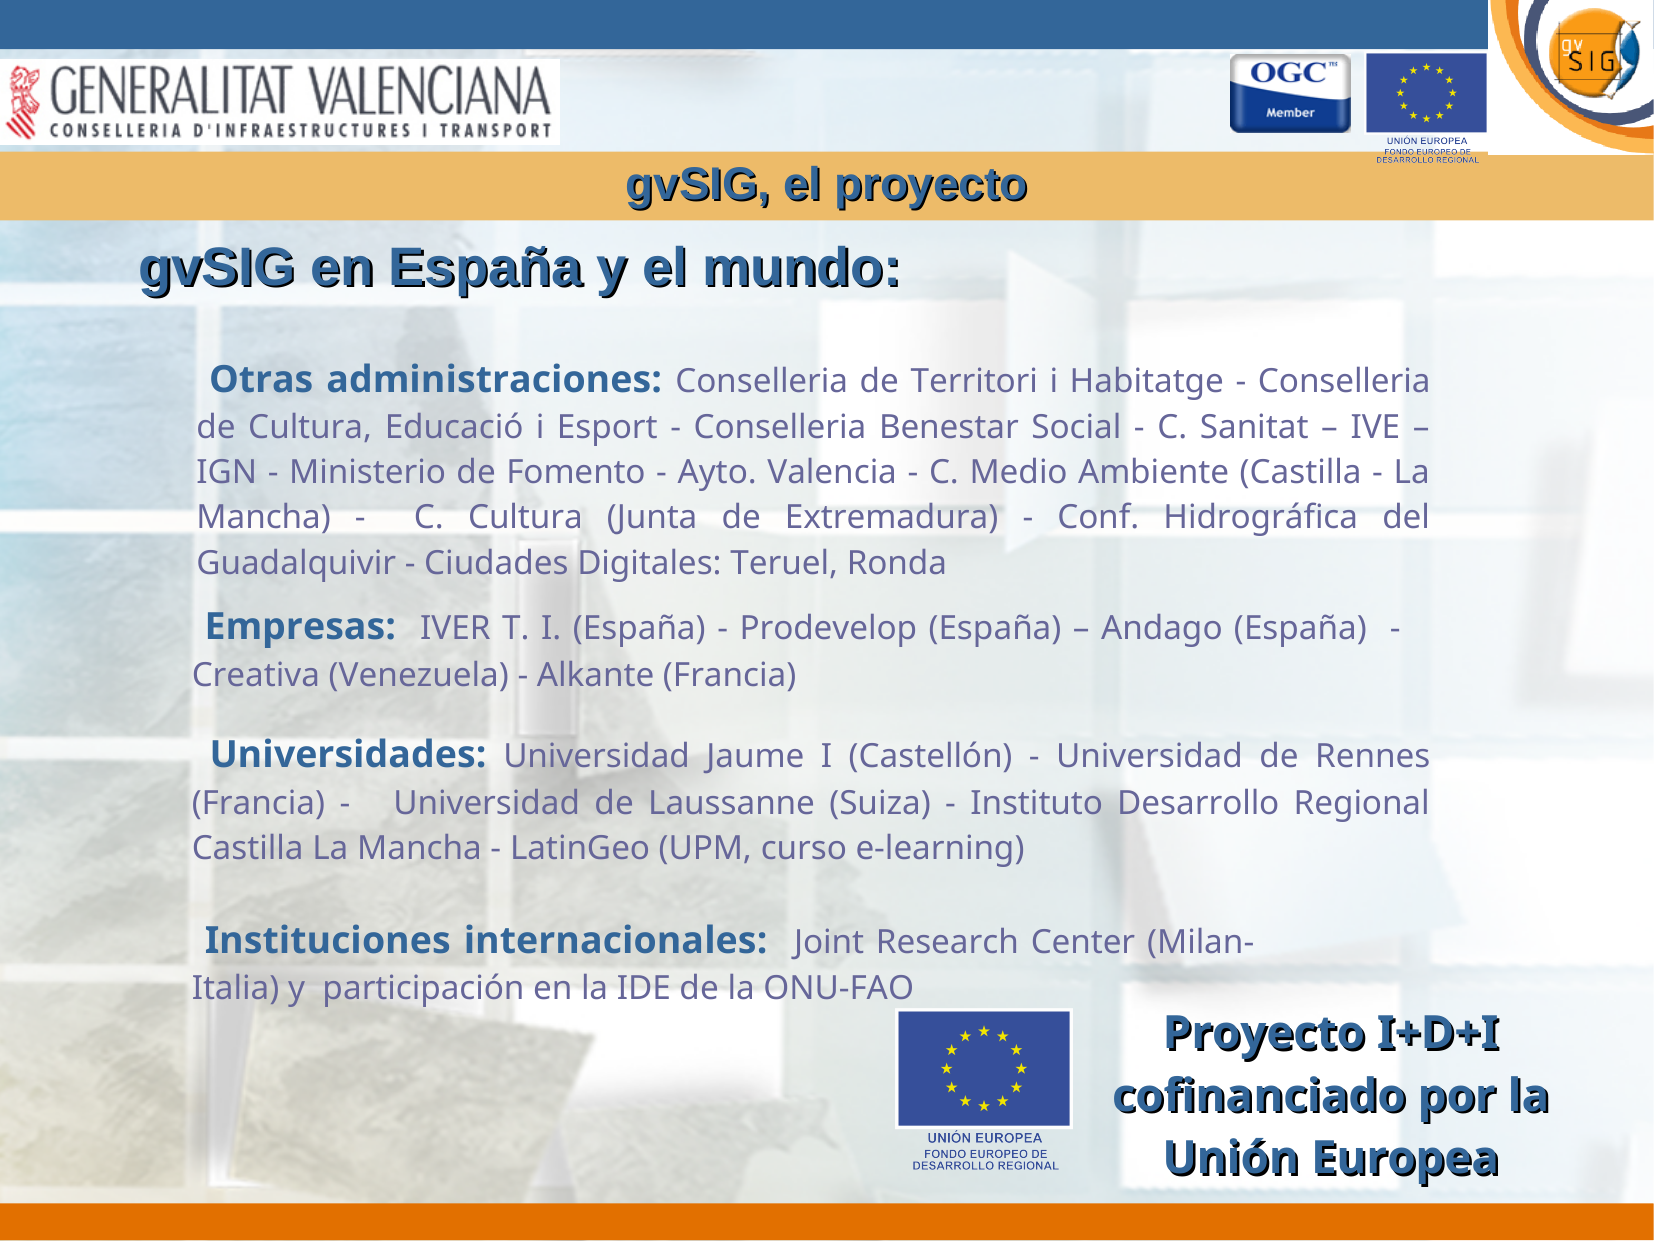

gvSIG, el proyecto
gvSIG en España y el mundo:
 Otras administraciones: Conselleria de Territori i Habitatge - Conselleria de Cultura, Educació i Esport - Conselleria Benestar Social - C. Sanitat – IVE – IGN - Ministerio de Fomento - Ayto. Valencia - C. Medio Ambiente (Castilla - La Mancha) - C. Cultura (Junta de Extremadura) - Conf. Hidrográfica del Guadalquivir - Ciudades Digitales: Teruel, Ronda
 Empresas: IVER T. I. (España) - Prodevelop (España) – Andago (España) - Creativa (Venezuela) - Alkante (Francia)
 Universidades: Universidad Jaume I (Castellón) - Universidad de Rennes (Francia) - Universidad de Laussanne (Suiza) - Instituto Desarrollo Regional Castilla La Mancha - LatinGeo (UPM, curso e-learning)
 Instituciones internacionales: Joint Research Center (Milan-Italia) y participación en la IDE de la ONU-FAO
Proyecto I+D+I cofinanciado por la Unión Europea